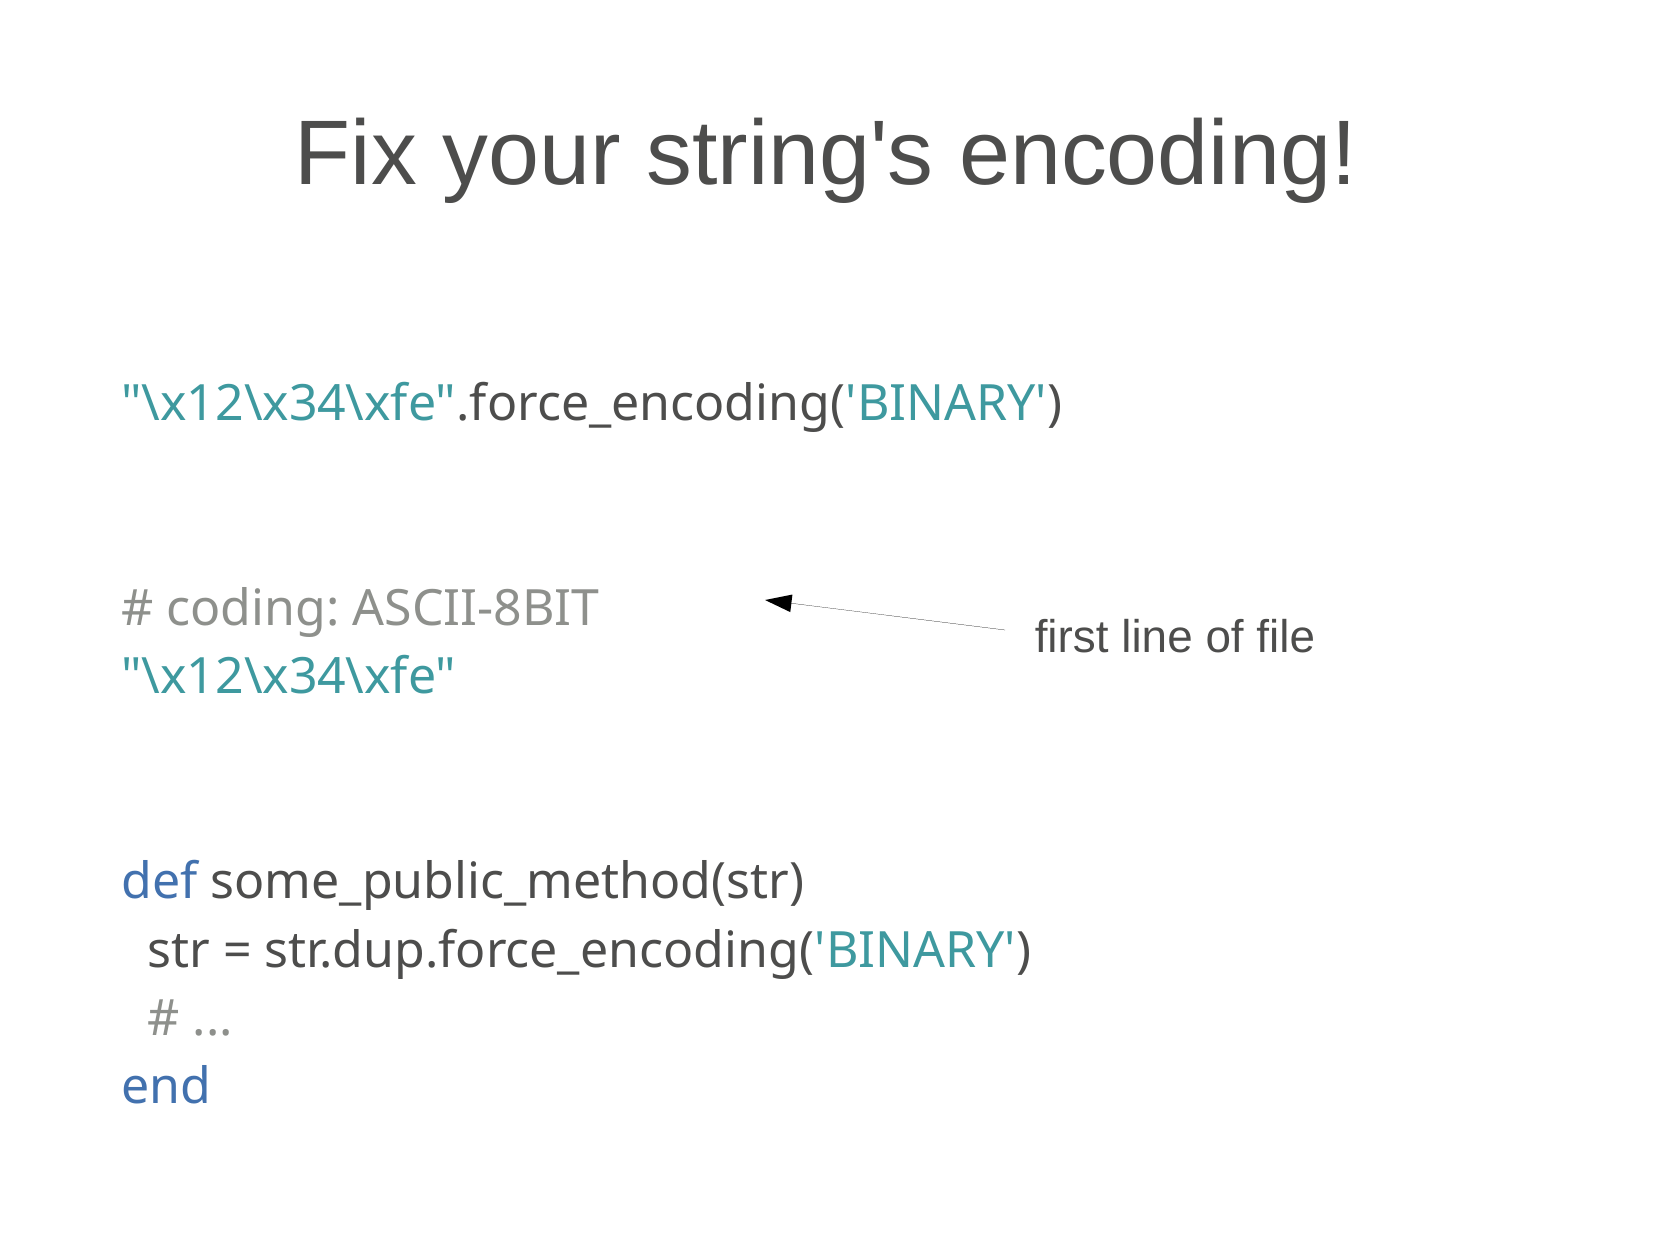

# Fix your string's encoding!
"\x12\x34\xfe".force_encoding('BINARY')
# coding: ASCII-8BIT "\x12\x34\xfe"
def some_public_method(str)
 str = str.dup.force_encoding('BINARY')
 # ...
end
first line of file